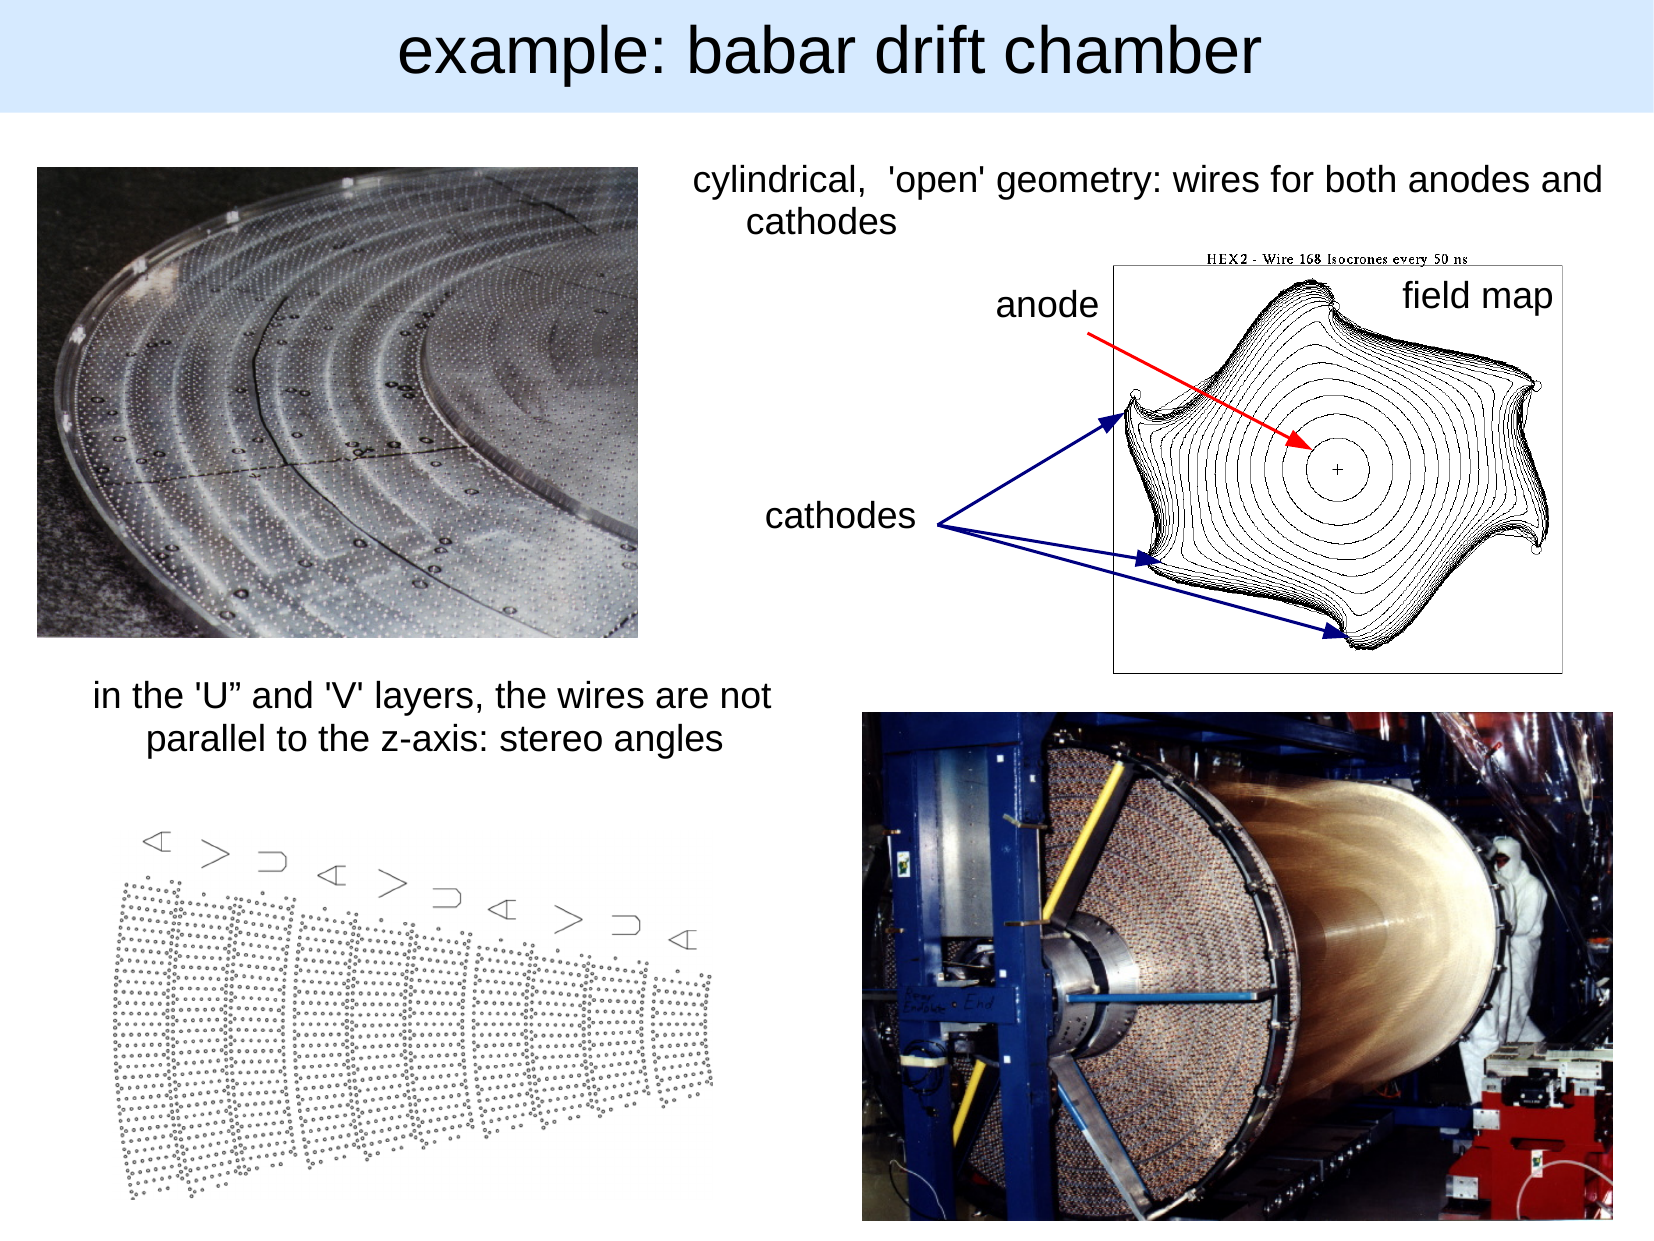

# example: babar drift chamber
cylindrical, 'open' geometry: wires for both anodes and cathodes
field map
anode
cathodes
in the 'U” and 'V' layers, the wires are not parallel to the z-axis: stereo angles